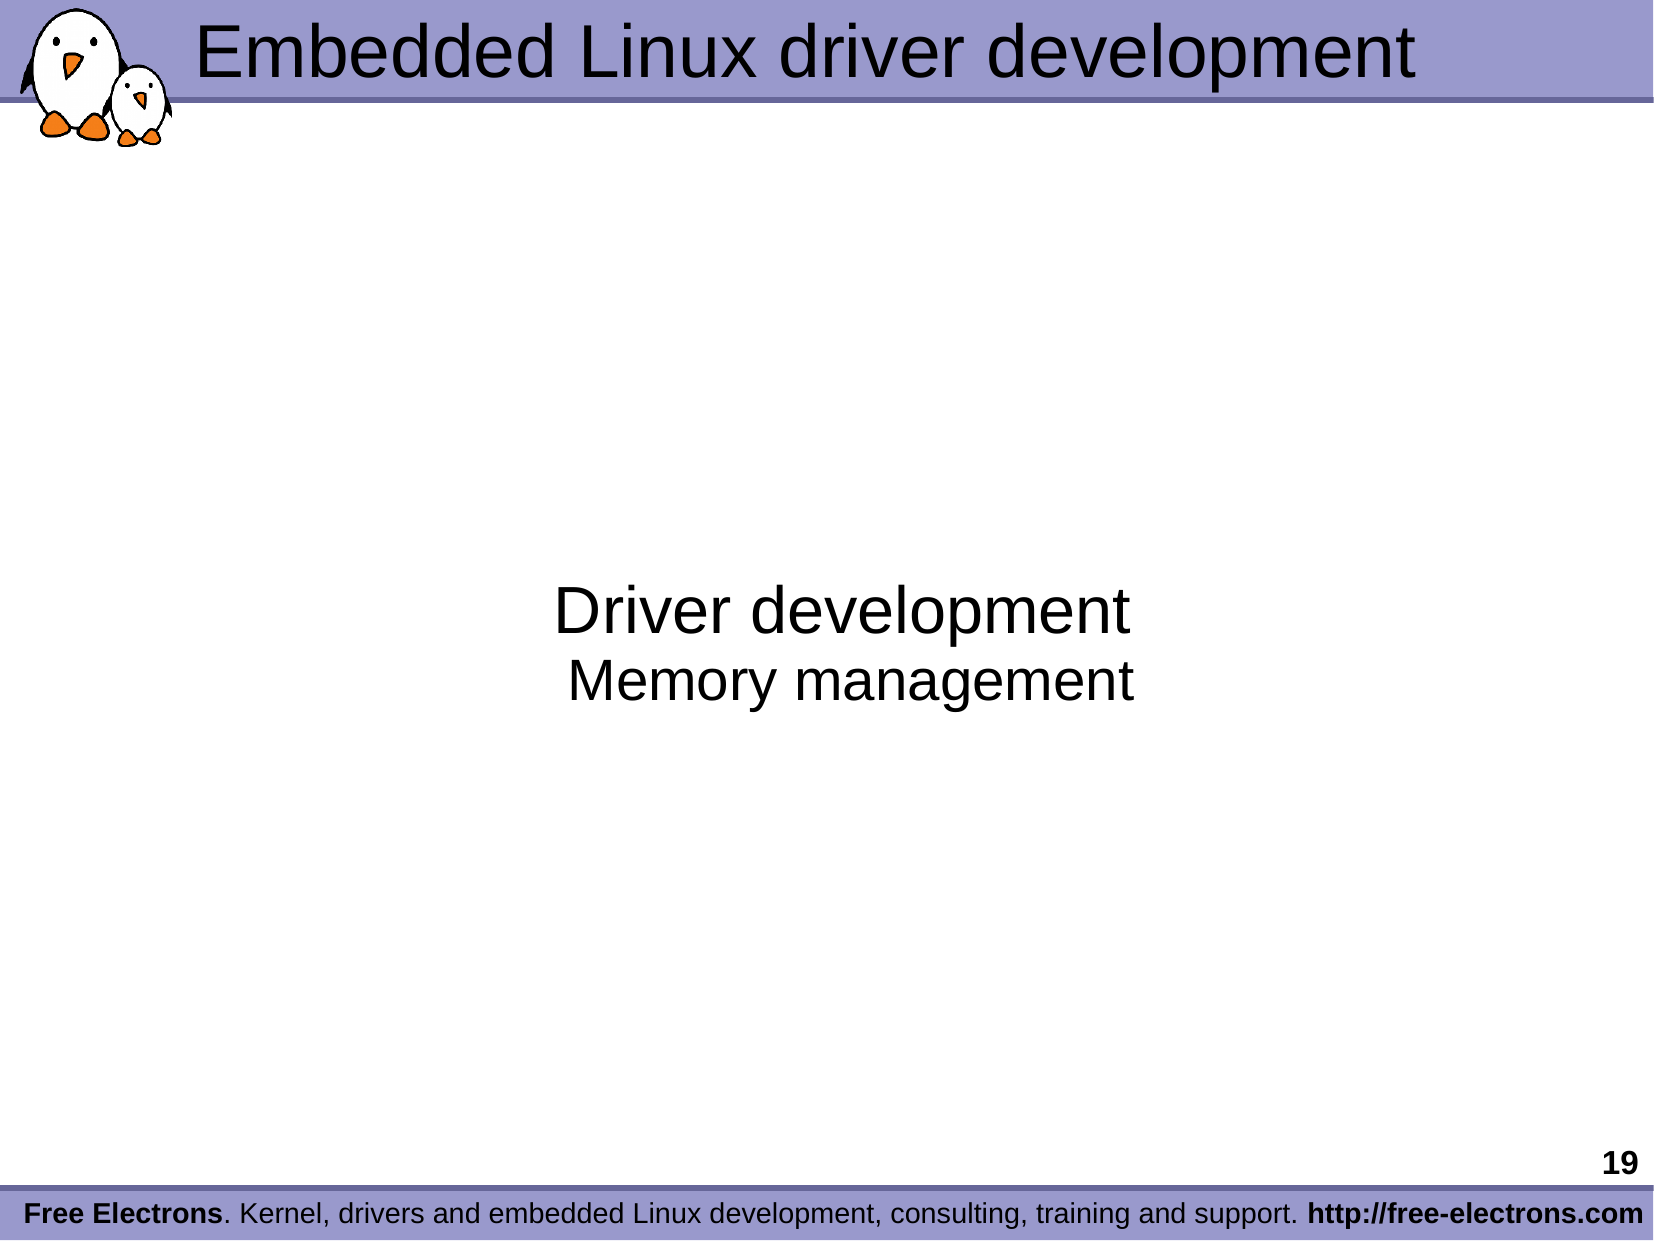

# Embedded Linux driver development
 Driver development
Memory management